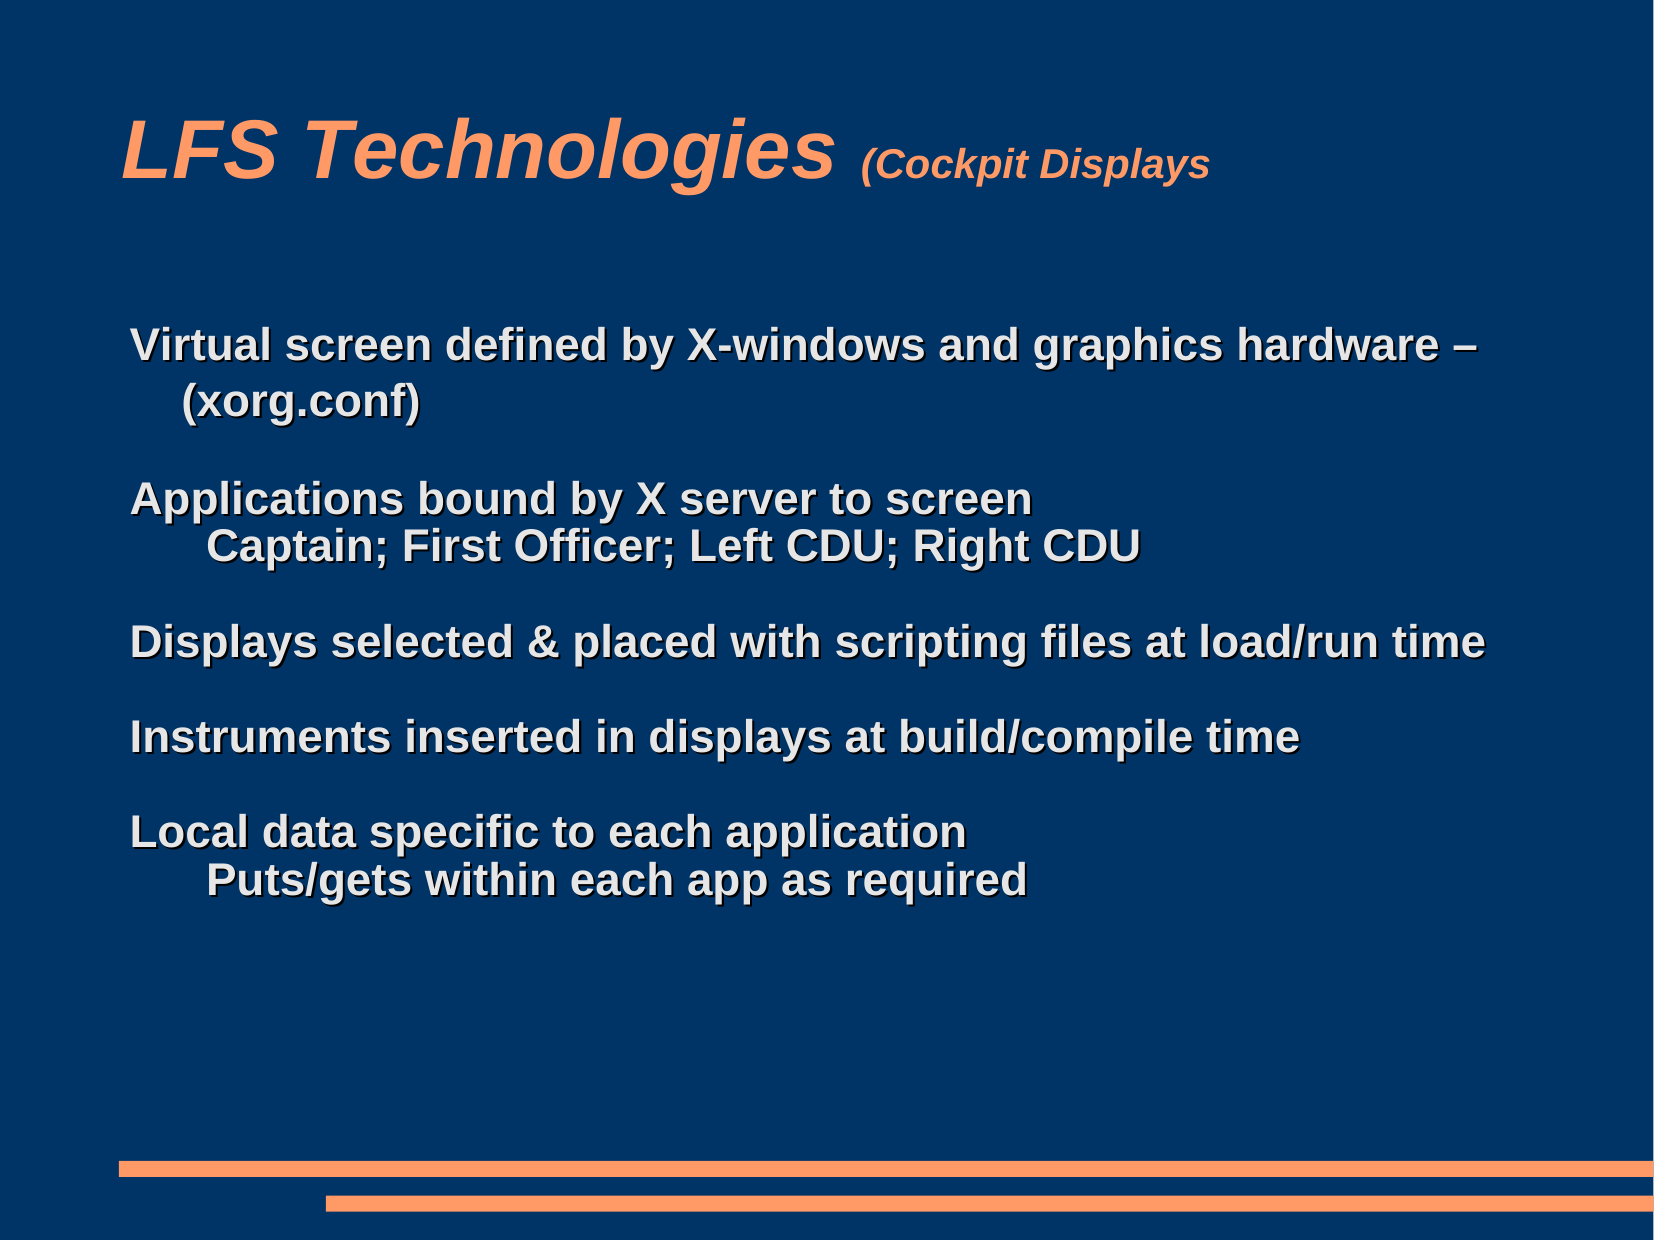

# LFS Technologies (Cockpit Displays
Virtual screen defined by X-windows and graphics hardware – (xorg.conf)‏
Applications bound by X server to screen
Captain; First Officer; Left CDU; Right CDU
Displays selected & placed with scripting files at load/run time
Instruments inserted in displays at build/compile time
Local data specific to each application
Puts/gets within each app as required